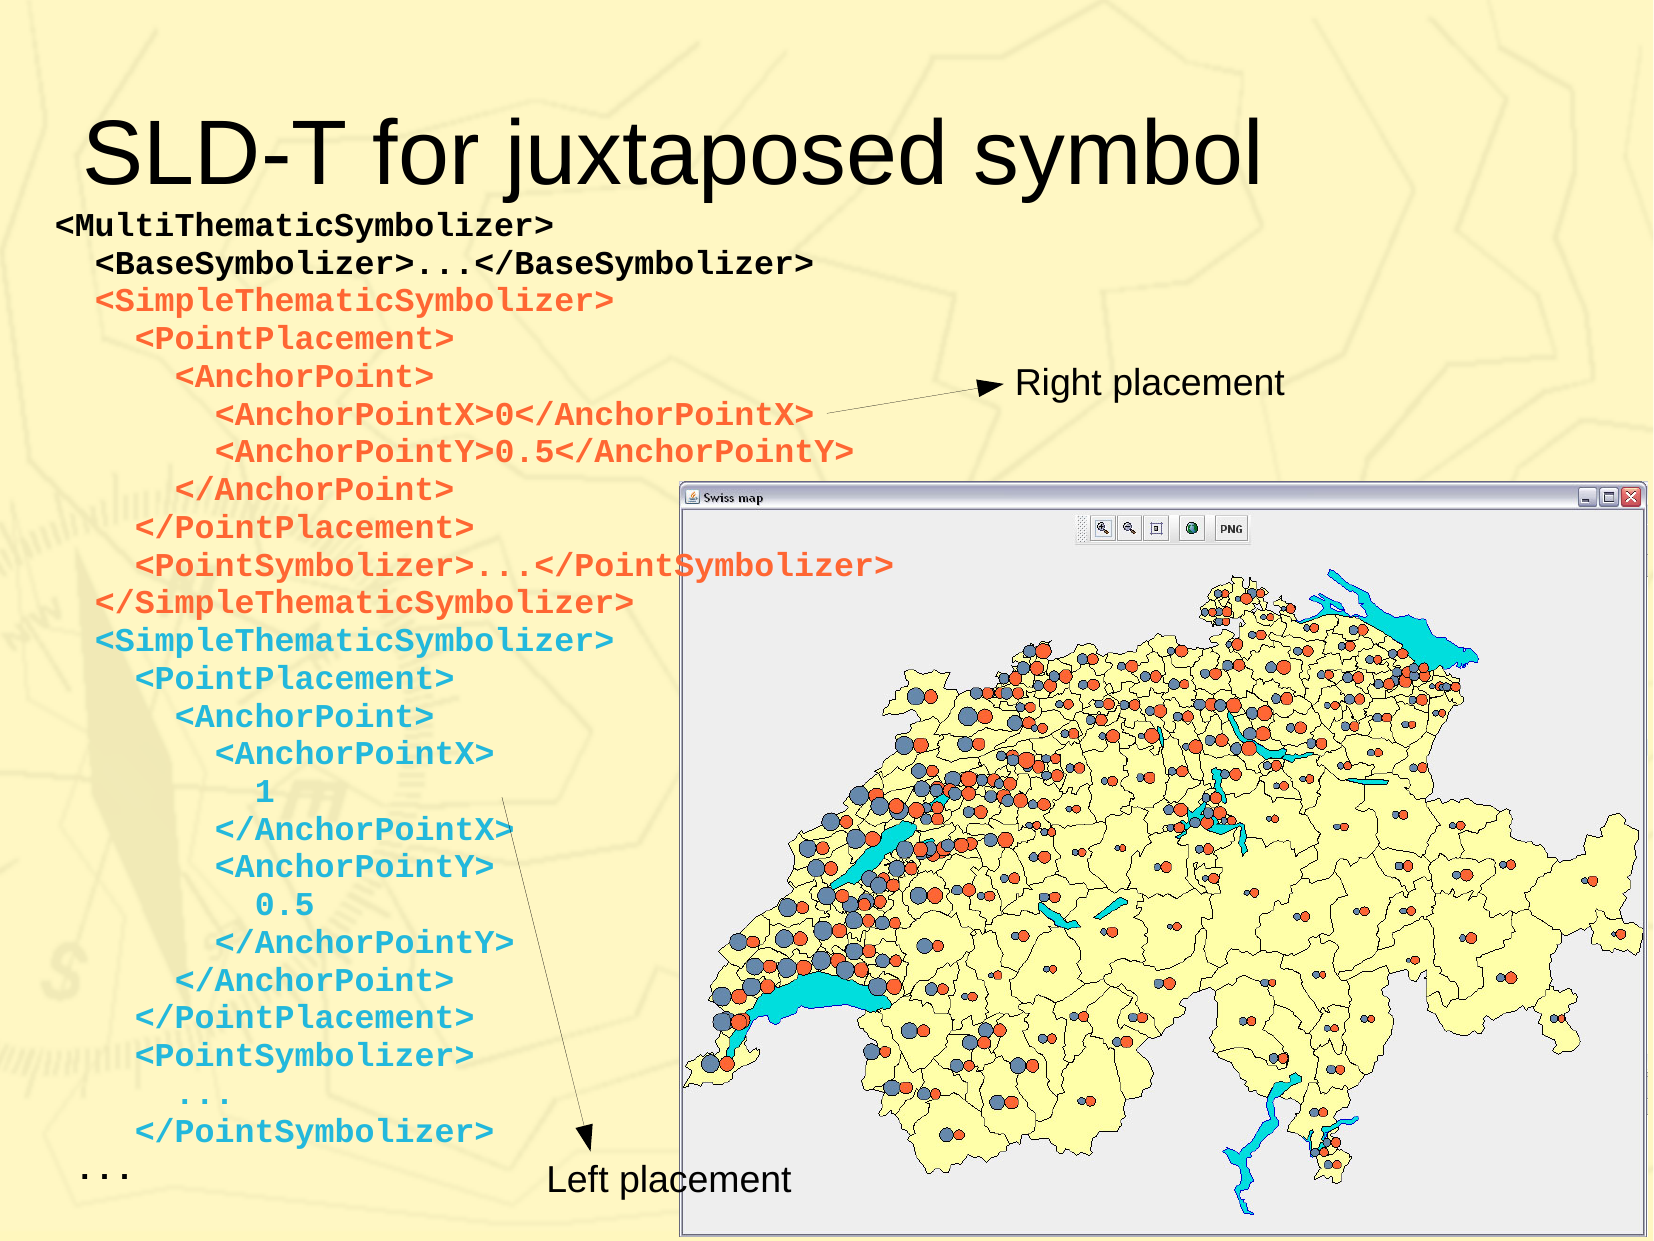

# SLD-T for juxtaposed symbol
 <MultiThematicSymbolizer>
 <BaseSymbolizer>...</BaseSymbolizer>
 <SimpleThematicSymbolizer>
 <PointPlacement>
 <AnchorPoint>
 <AnchorPointX>0</AnchorPointX>
 <AnchorPointY>0.5</AnchorPointY>
 </AnchorPoint>
 </PointPlacement>
 <PointSymbolizer>...</PointSymbolizer>
 </SimpleThematicSymbolizer>
 <SimpleThematicSymbolizer>
 <PointPlacement>
 <AnchorPoint>
 <AnchorPointX>
 1
 </AnchorPointX>
 <AnchorPointY>
 0.5
 </AnchorPointY>
 </AnchorPoint>
 </PointPlacement>
 <PointSymbolizer>
 ...
 </PointSymbolizer>
 ...
Right placement
Left placement